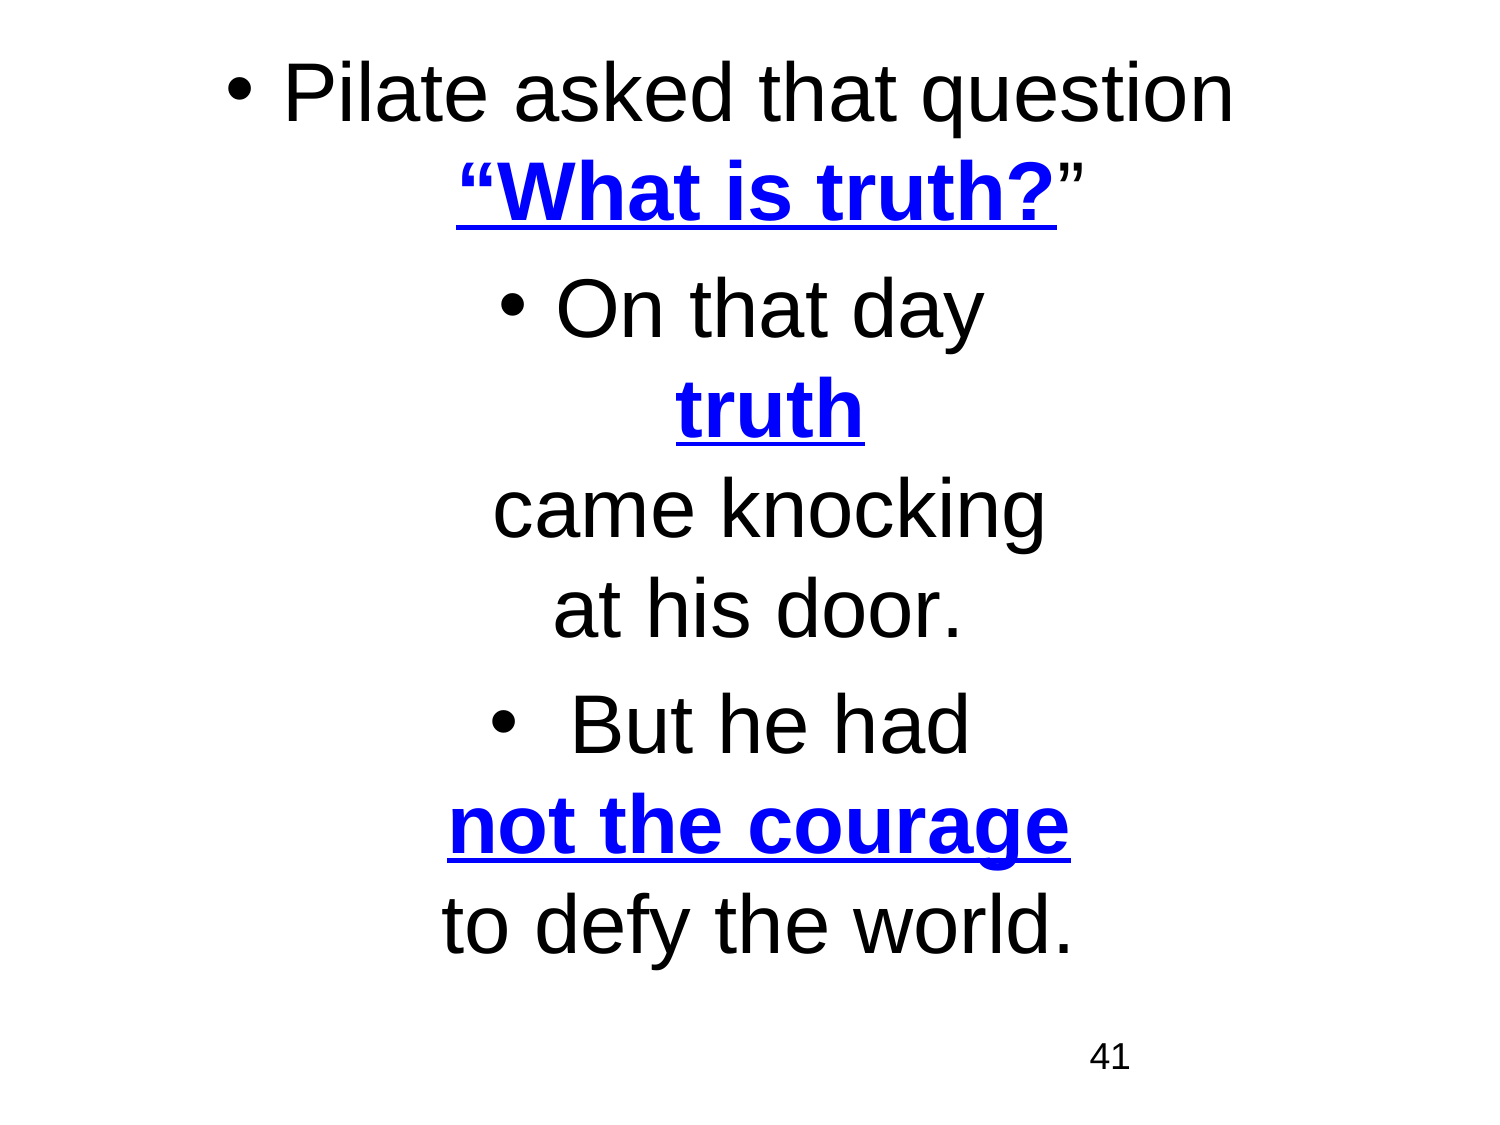

# Pilate asked that question “What is truth?”
On that day
truth
came knocking
at his door.
 But he had
not the courage
to defy the world.
41